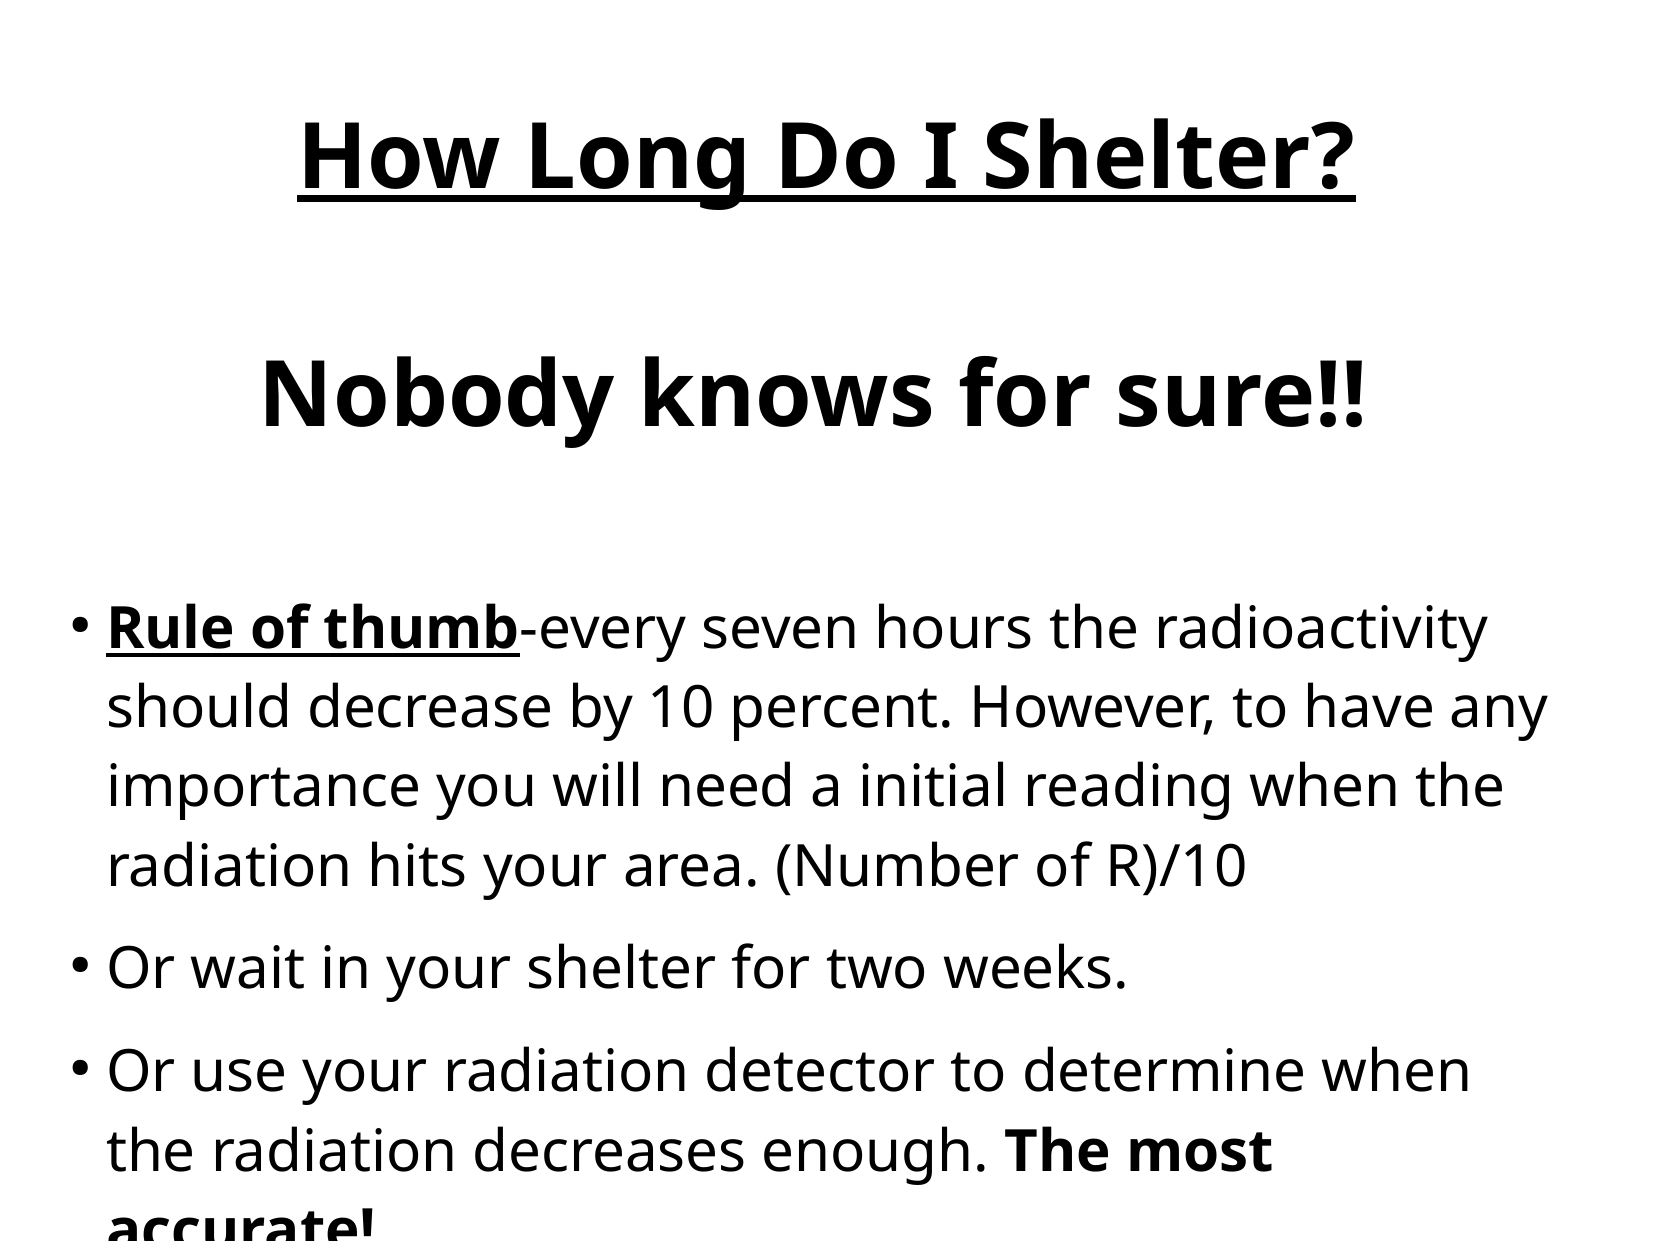

# How Long Do I Shelter?
Nobody knows for sure!!
Rule of thumb-every seven hours the radioactivity should decrease by 10 percent. However, to have any importance you will need a initial reading when the radiation hits your area. (Number of R)/10
Or wait in your shelter for two weeks.
Or use your radiation detector to determine when the radiation decreases enough. The most accurate!